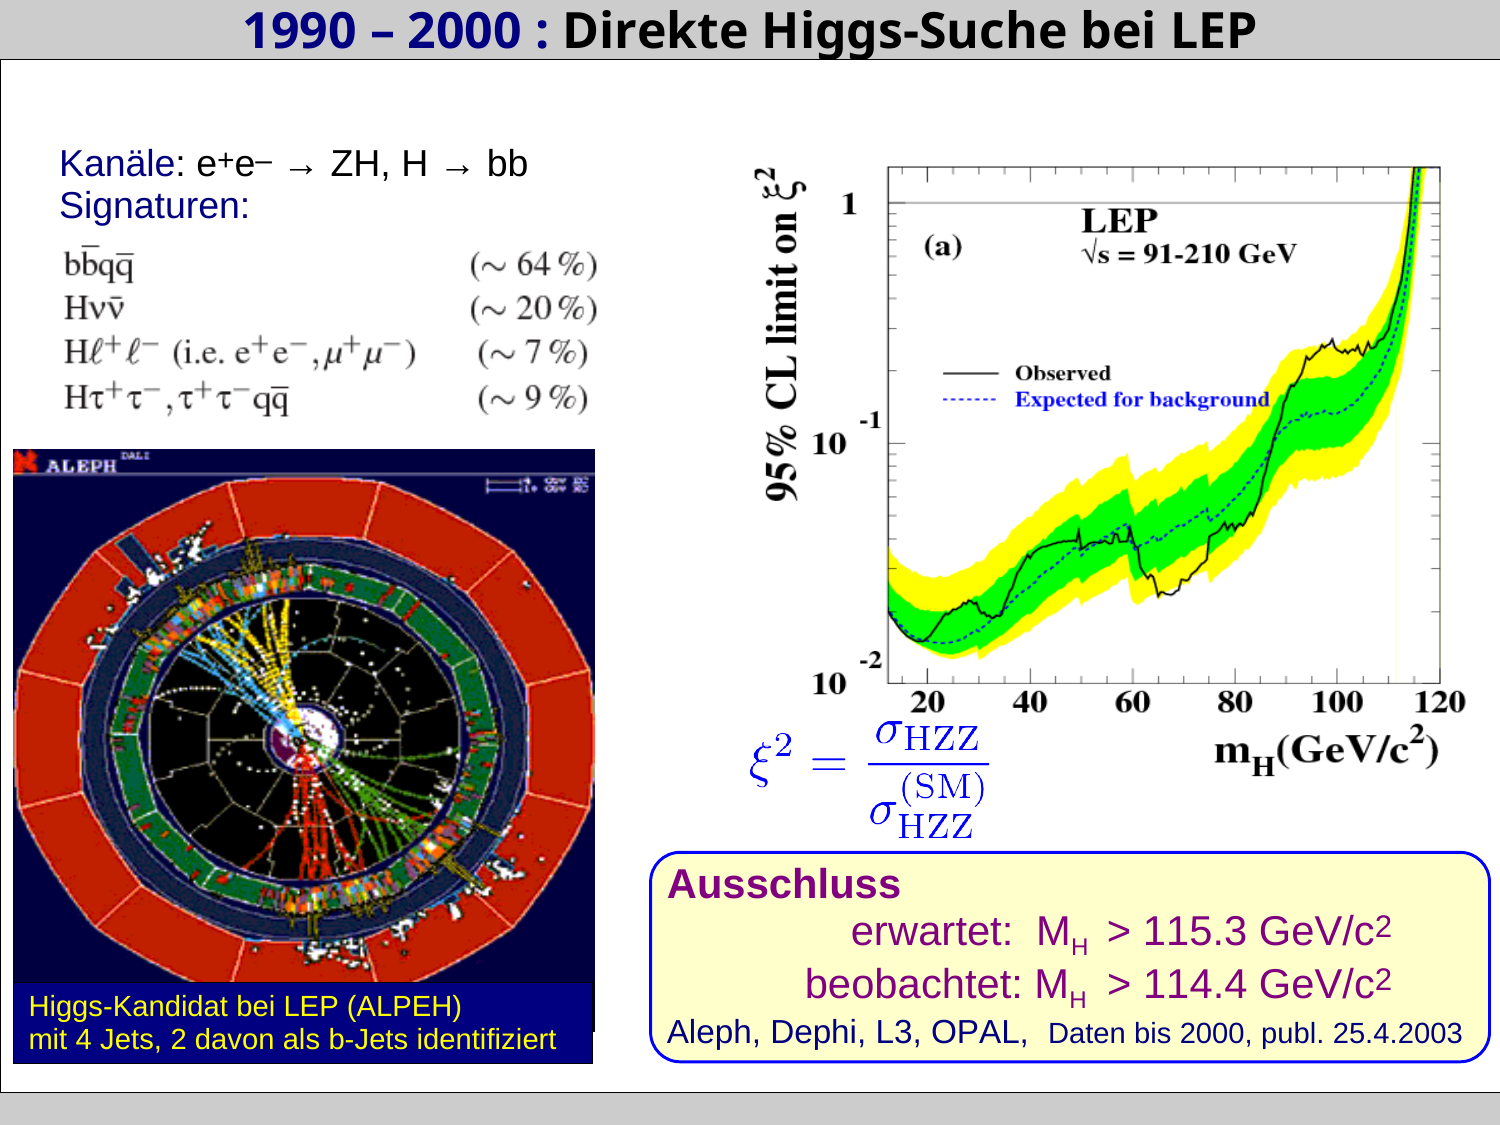

# 1990 – 2000 : Direkte Higgs-Suche bei LEP
Kanäle: e+e– → ZH, H → bb
Signaturen:
Higgs-Kandidat bei LEP (ALPEH)
mit 4 Jets, 2 davon als b-Jets identifiziert
Ausschluss
 erwartet: MH > 115.3 GeV/c2
 beobachtet: MH > 114.4 GeV/c2
Aleph, Dephi, L3, OPAL, Daten bis 2000, publ. 25.4.2003